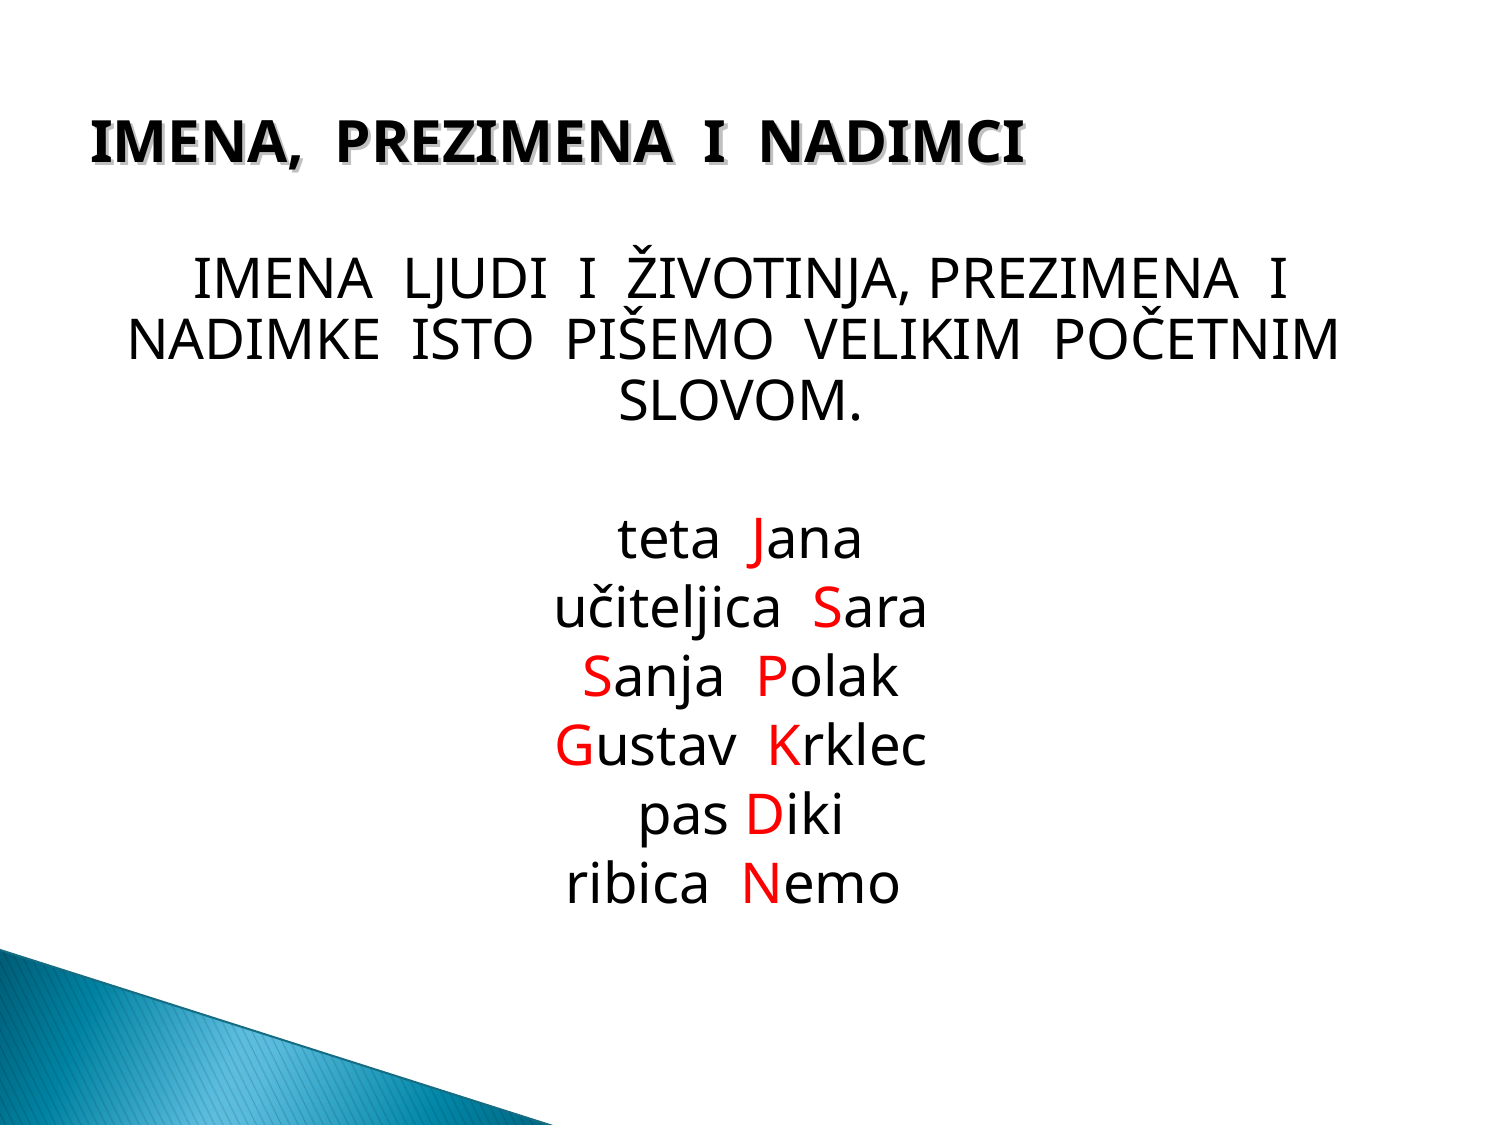

IMENA, PREZIMENA I NADIMCI
# IMENA LJUDI I ŽIVOTINJA, PREZIMENA I NADIMKE ISTO PIŠEMO VELIKIM POČETNIM SLOVOM.
teta Jana
učiteljica Sara
Sanja Polak
Gustav Krklec
pas Diki
ribica Nemo